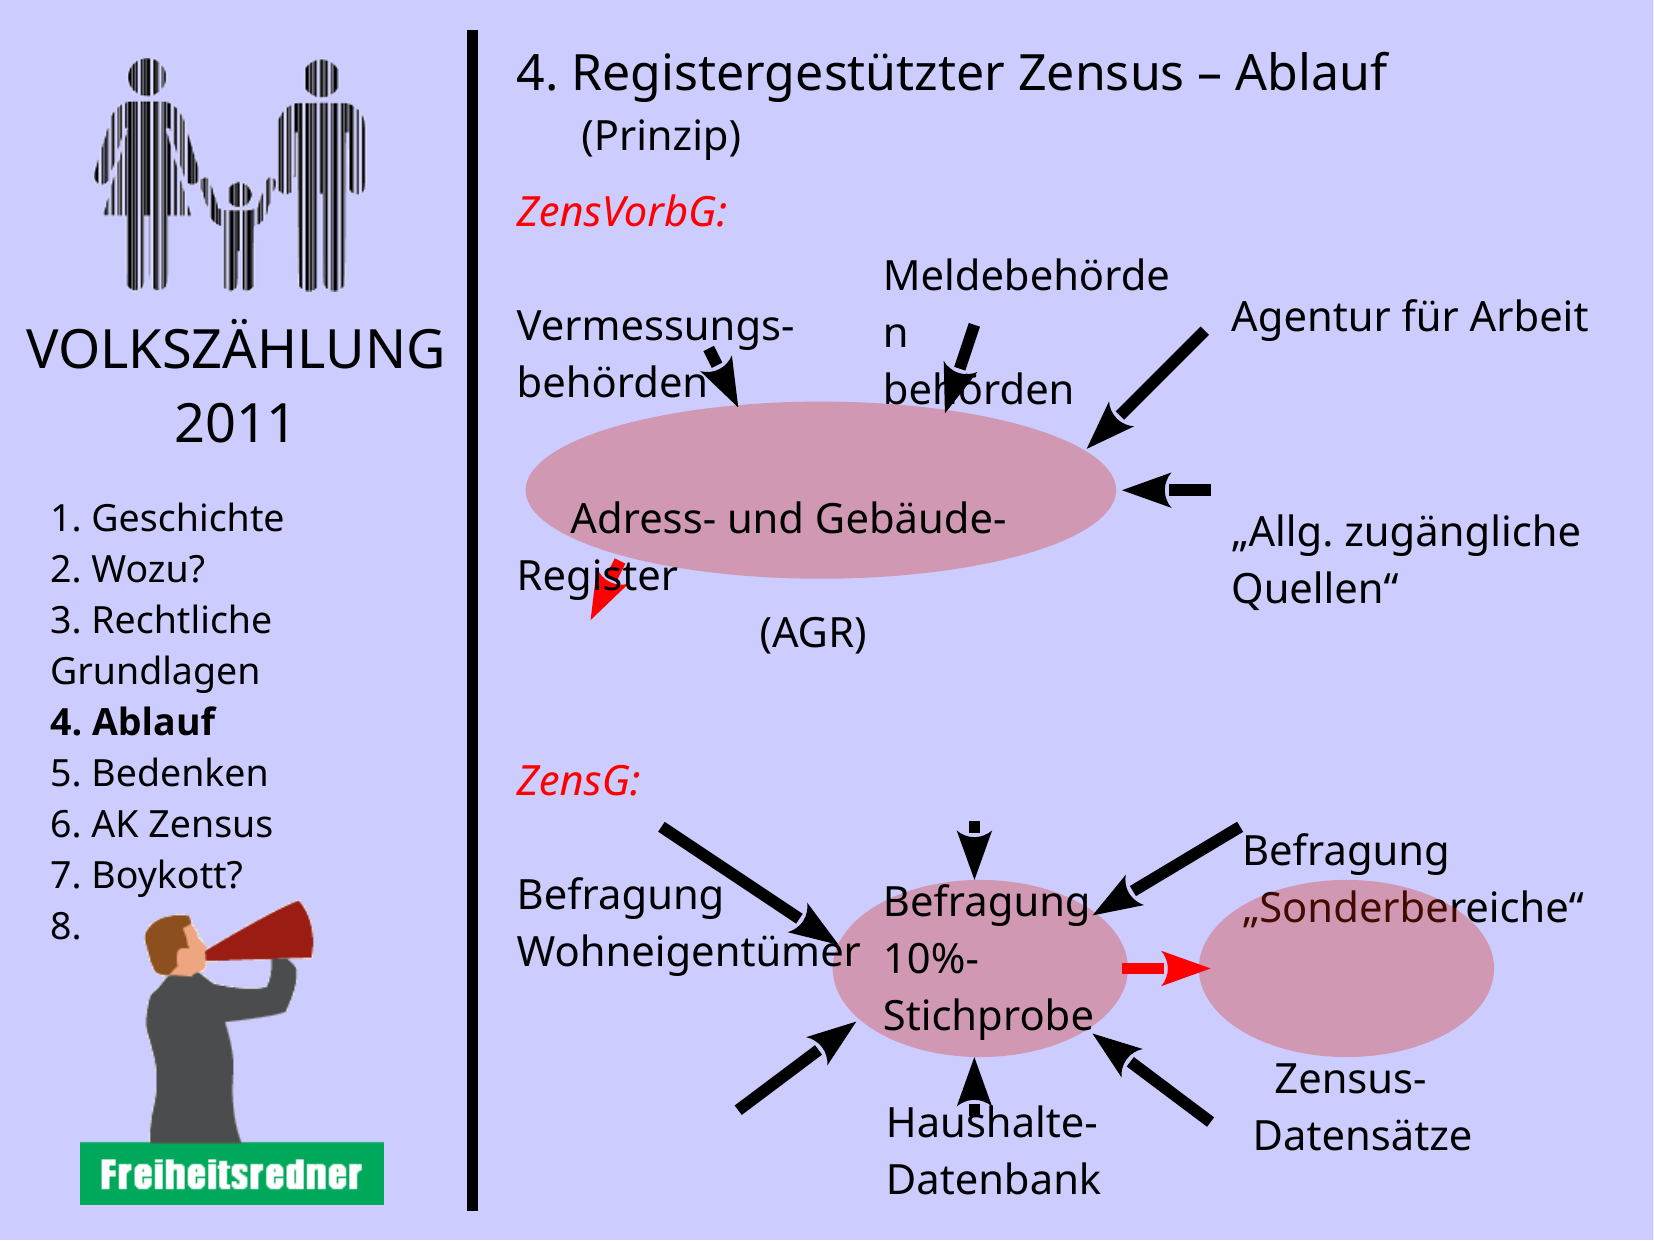

4. Registergestützter Zensus – Ablauf
 (Prinzip)
Meldebehörden
behörden
Befragung
10%-Stichprobe
Agentur für
Arbeit
Agentur für Arbeit
„Allg. zugängliche
Quellen“
 Befragung
 „Sonderbereiche“
 Zensus-
 Datensätze
Personalbehörden
öffentlich Angestellter
ZensVorbG:
Vermessungs-
behörden
 Adress- und Gebäude-Register
			 (AGR)
ZensG:
Befragung
Wohneigentümer
					Haushalte-
					Datenbank
Meldeämter/
Bürgerbüros
VOLKSZÄHLUNG
2011
1. Geschichte
2. Wozu?
3. Rechtliche Grundlagen
4. Ablauf
5. Bedenken
6. AK Zensus
7. Boykott?
8. Ausblick